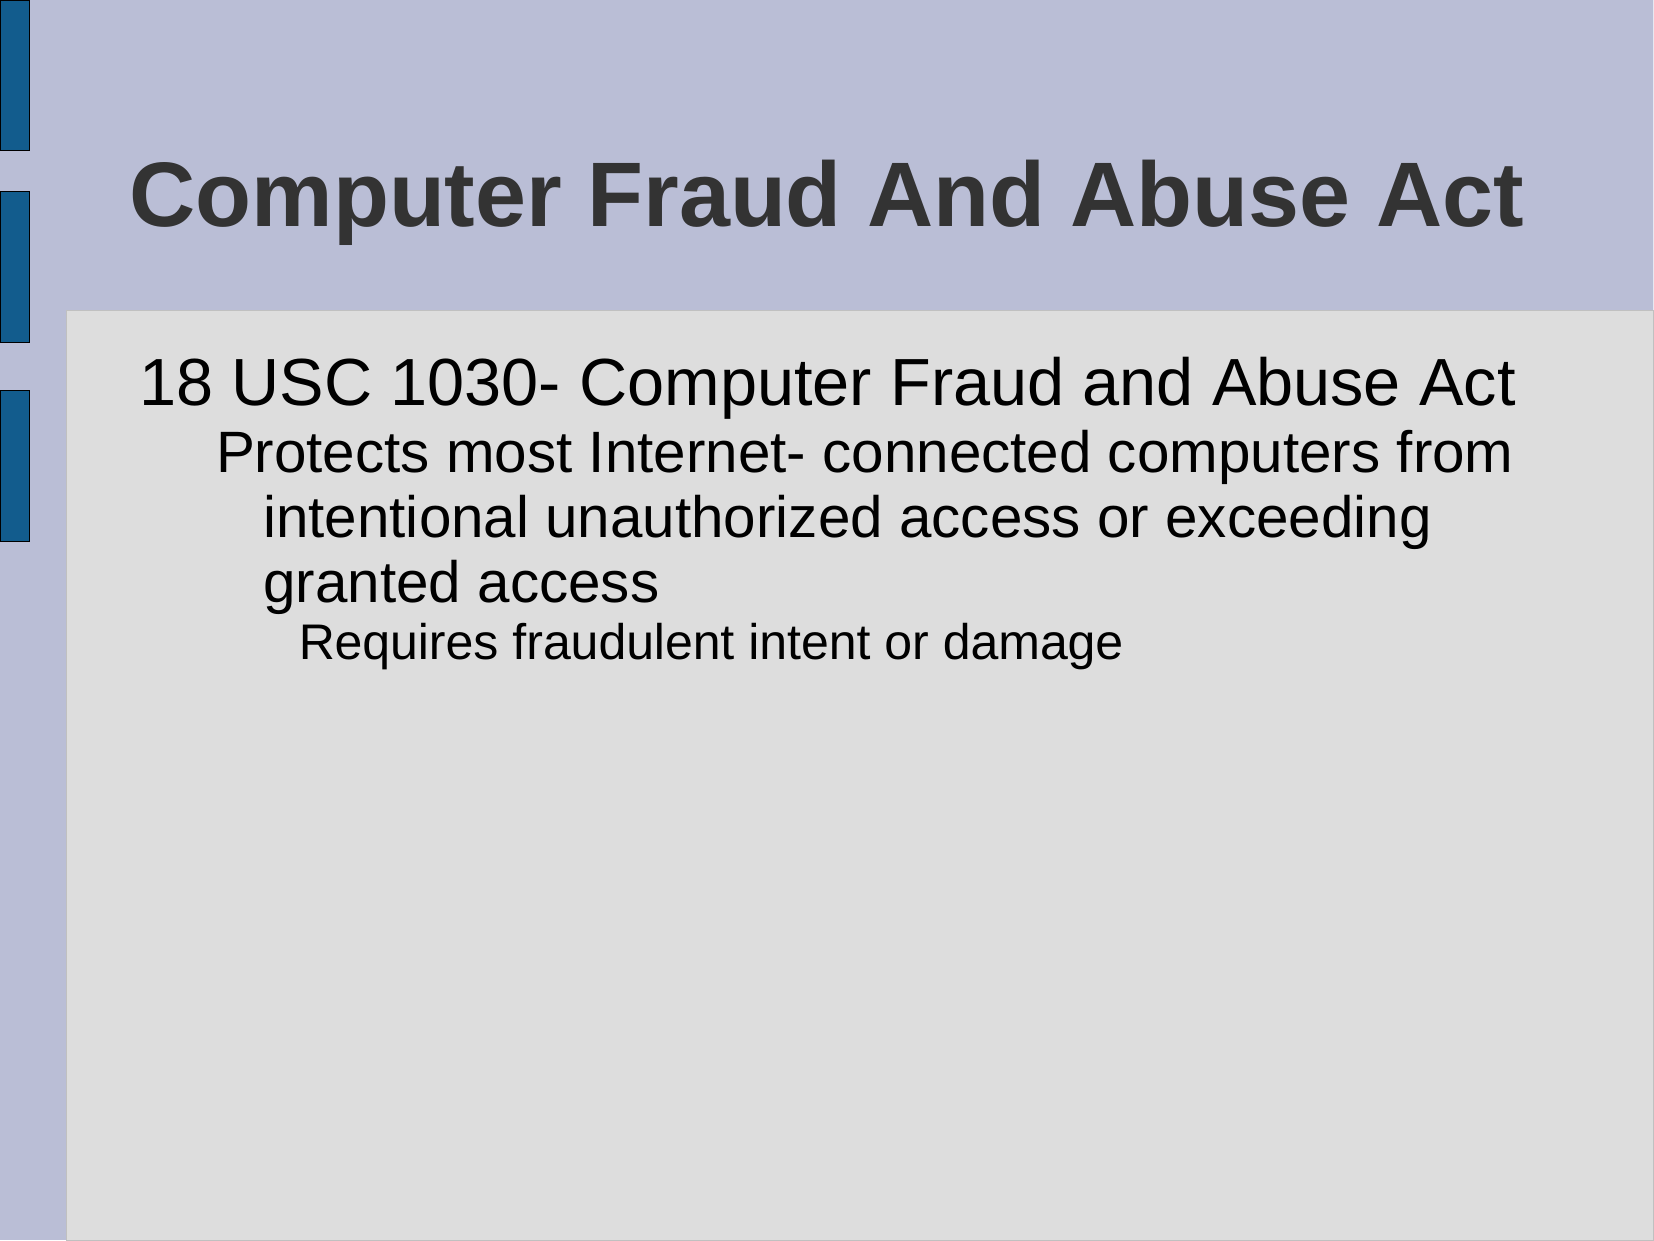

# Computer Fraud And Abuse Act
18 USC 1030- Computer Fraud and Abuse Act
Protects most Internet- connected computers from intentional unauthorized access or exceeding granted access
Requires fraudulent intent or damage